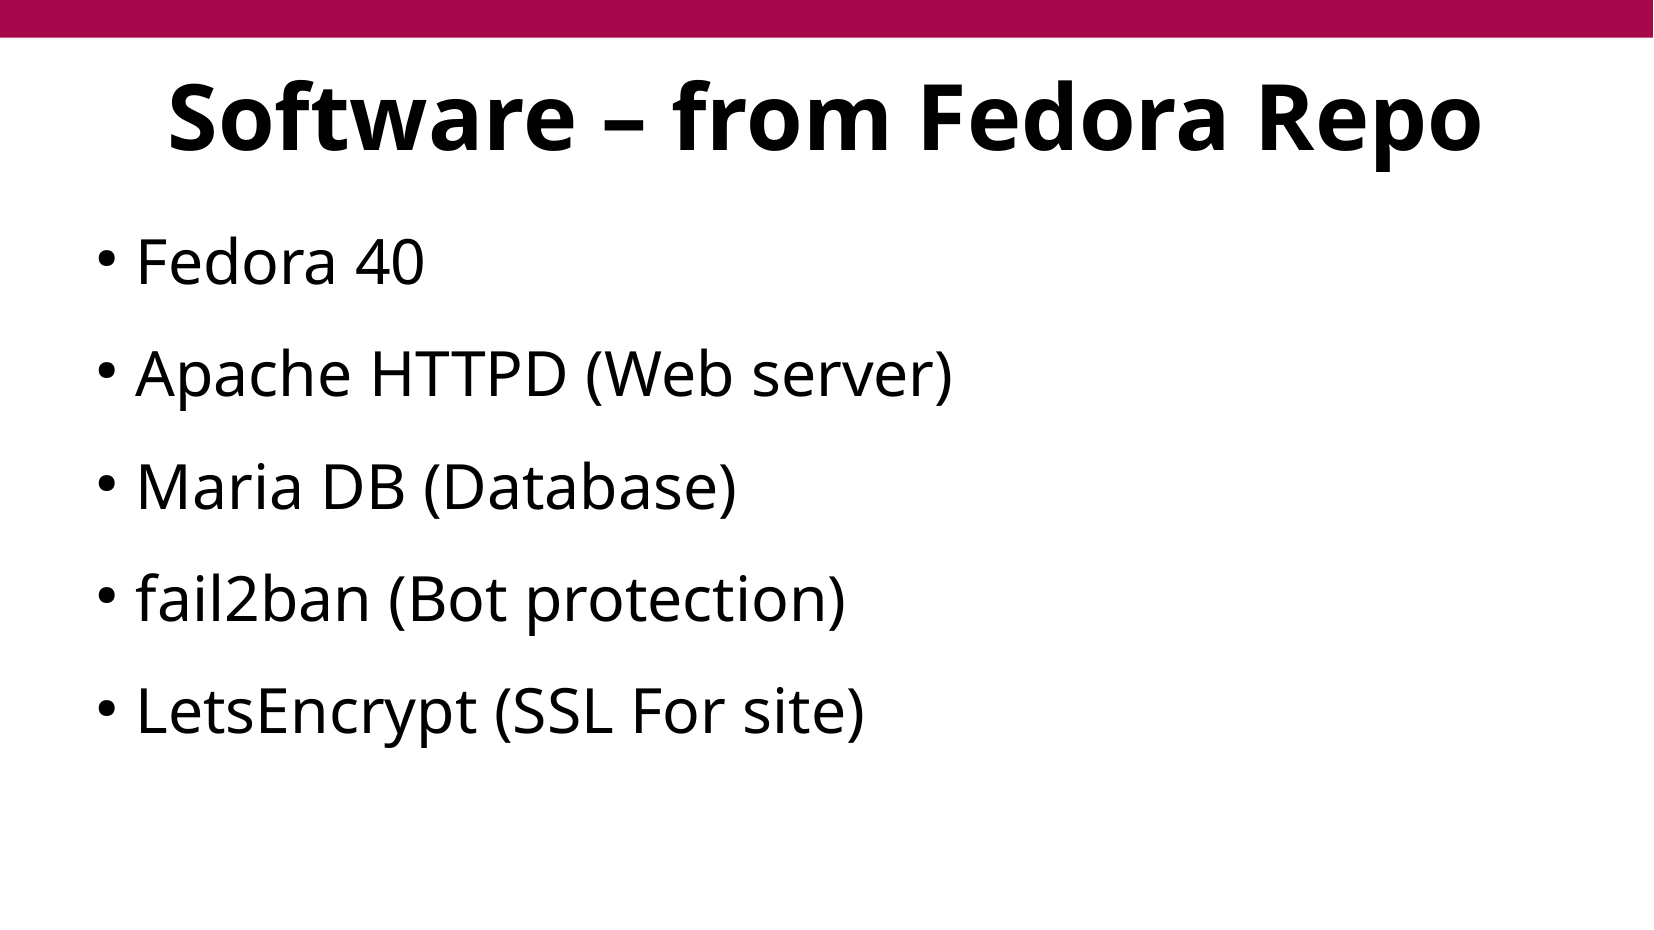

# Software – from Fedora Repo
Fedora 40
Apache HTTPD (Web server)
Maria DB (Database)
fail2ban (Bot protection)
LetsEncrypt (SSL For site)